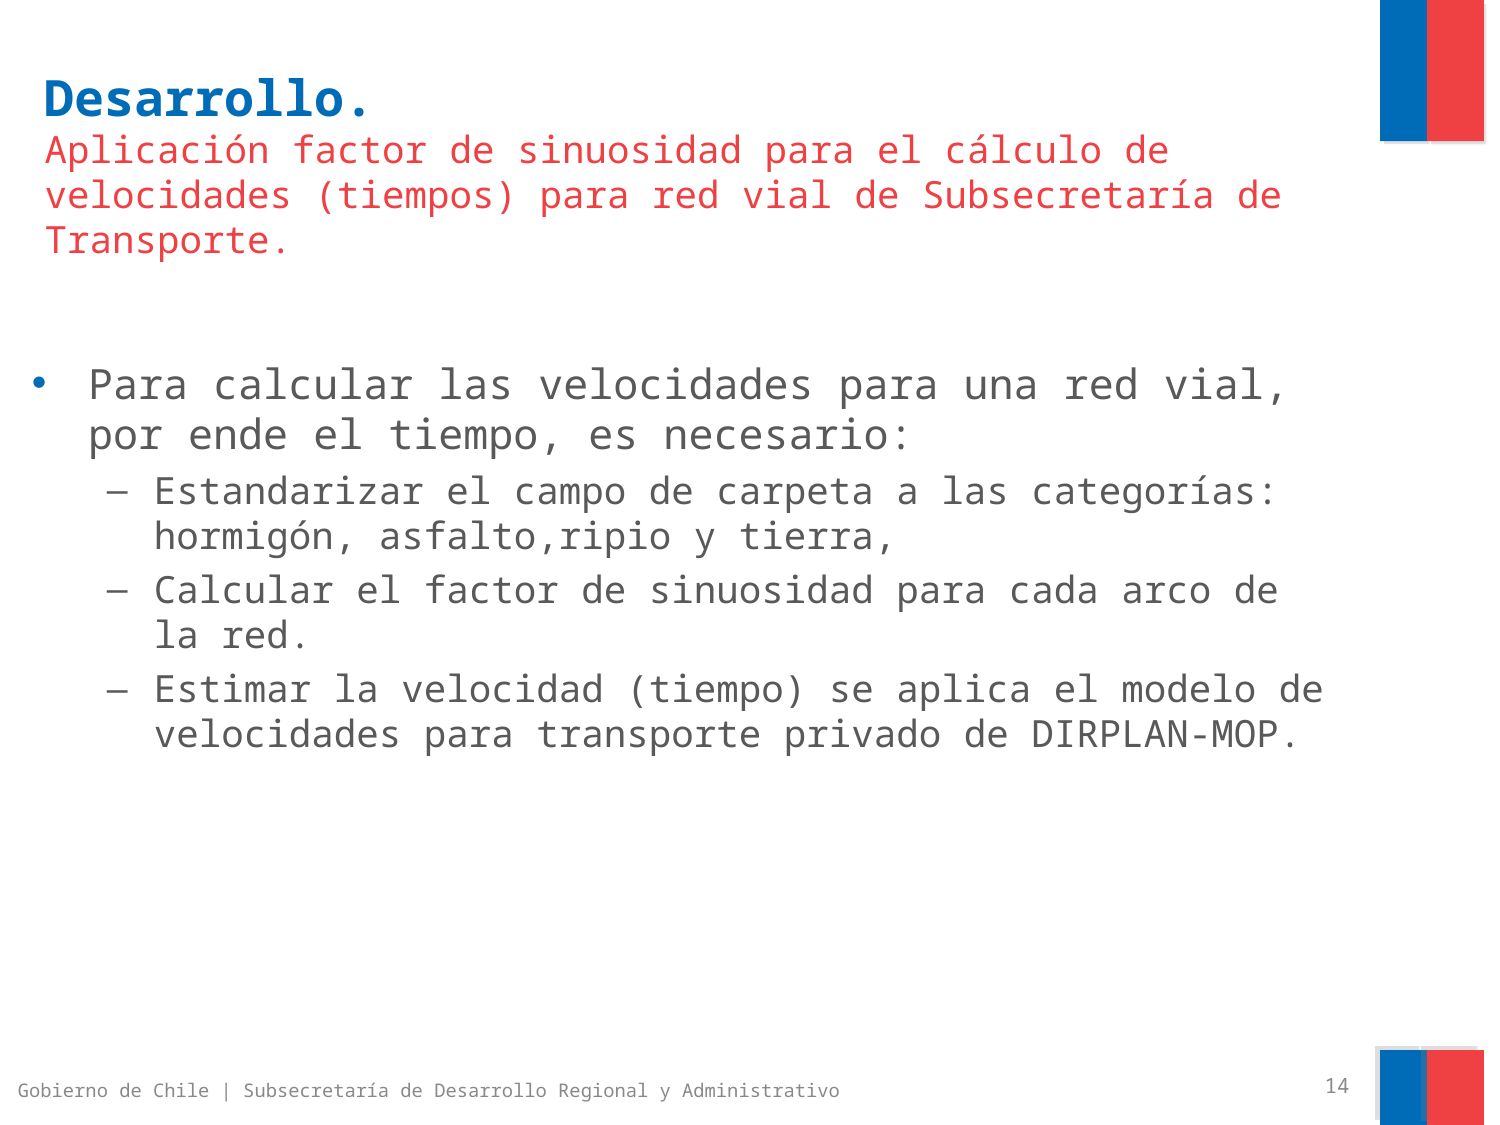

# Desarrollo. Aplicación factor de sinuosidad para el cálculo de velocidades (tiempos) para red vial de Subsecretaría de Transporte.
Para calcular las velocidades para una red vial, por ende el tiempo, es necesario:
Estandarizar el campo de carpeta a las categorías: hormigón, asfalto,ripio y tierra,
Calcular el factor de sinuosidad para cada arco de la red.
Estimar la velocidad (tiempo) se aplica el modelo de velocidades para transporte privado de DIRPLAN-MOP.
Gobierno de Chile | Subsecretaría de Desarrollo Regional y Administrativo